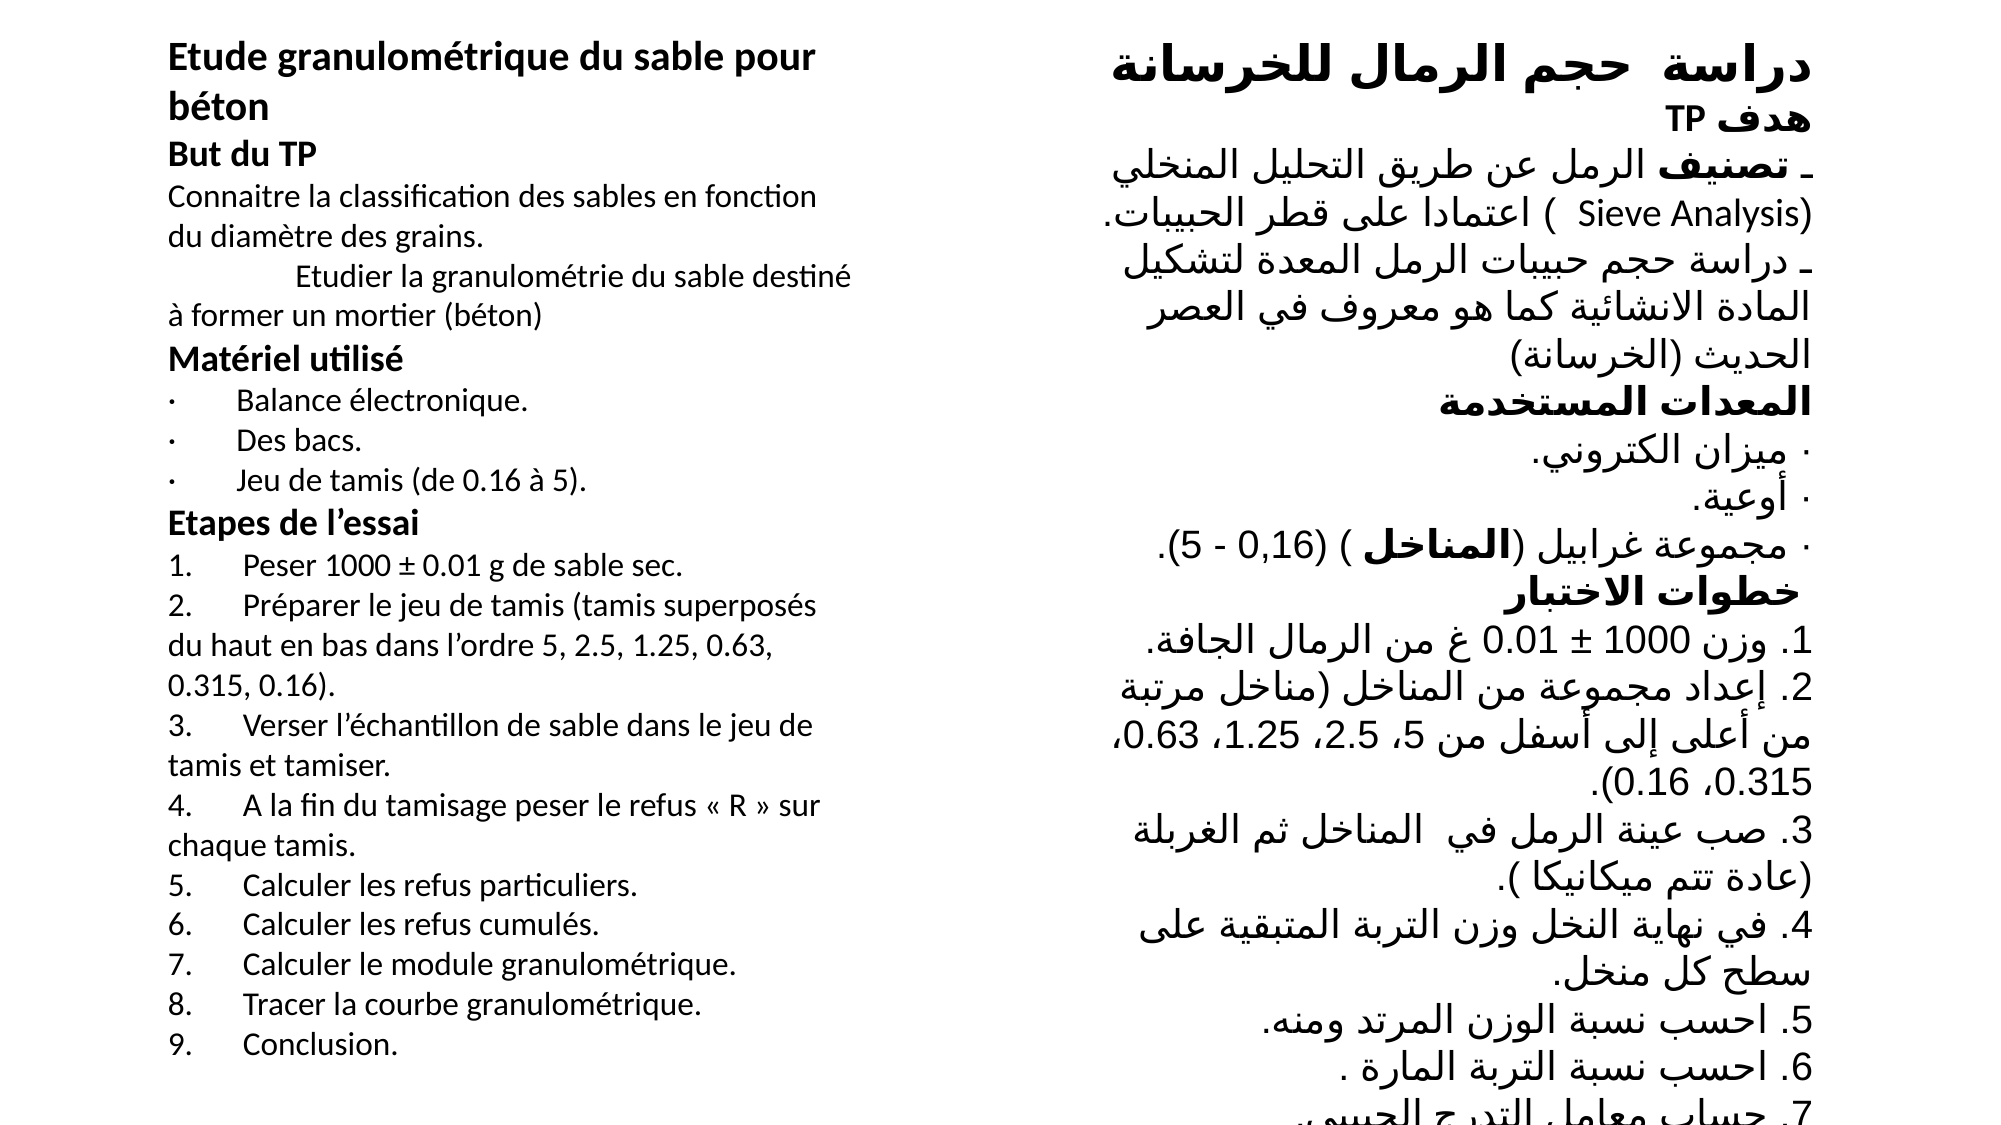

Etude granulométrique du sable pour béton
But du TP
Connaitre la classification des sables en fonction du diamètre des grains.
                 Etudier la granulométrie du sable destiné à former un mortier (béton)
Matériel utilisé
·        Balance électronique.
·        Des bacs.
·        Jeu de tamis (de 0.16 à 5).
Etapes de l’essai
1. 	Peser 1000 ± 0.01 g de sable sec.
2. 	Préparer le jeu de tamis (tamis superposés du haut en bas dans l’ordre 5, 2.5, 1.25, 0.63, 0.315, 0.16).
3. 	Verser l’échantillon de sable dans le jeu de tamis et tamiser.
4. 	A la fin du tamisage peser le refus « R » sur chaque tamis.
5. 	Calculer les refus particuliers.
6. 	Calculer les refus cumulés.
7. 	Calculer le module granulométrique.
8. 	Tracer la courbe granulométrique.
9. 	Conclusion.
دراسة حجم الرمال للخرسانة
هدف TP
ـ تصنيف الرمل عن طريق التحليل المنخلي (Sieve Analysis ) اعتمادا على قطر الحبيبات.
ـ دراسة حجم حبيبات الرمل المعدة لتشكيل المادة الانشائية كما هو معروف في العصر الحديث (الخرسانة)
المعدات المستخدمة
· ميزان الكتروني.
· أوعية.
· مجموعة غرابيل (المناخل ) (0,16 - 5).
 خطوات الاختبار
1. وزن 1000 ± 0.01 غ من الرمال الجافة.
2. إعداد مجموعة من المناخل (مناخل مرتبة من أعلى إلى أسفل من 5، 2.5، 1.25، 0.63، 0.315، 0.16).
3. صب عينة الرمل في المناخل ثم الغربلة (عادة تتم ميكانيكا ).
4. في نهاية النخل وزن التربة المتبقية على سطح كل منخل.
5. احسب نسبة الوزن المرتد ومنه.
6. احسب نسبة التربة المارة .
7. حساب معامل التدرج الحبيبي.
8. رسم منحنى الدرج.
9. الخاتمة.